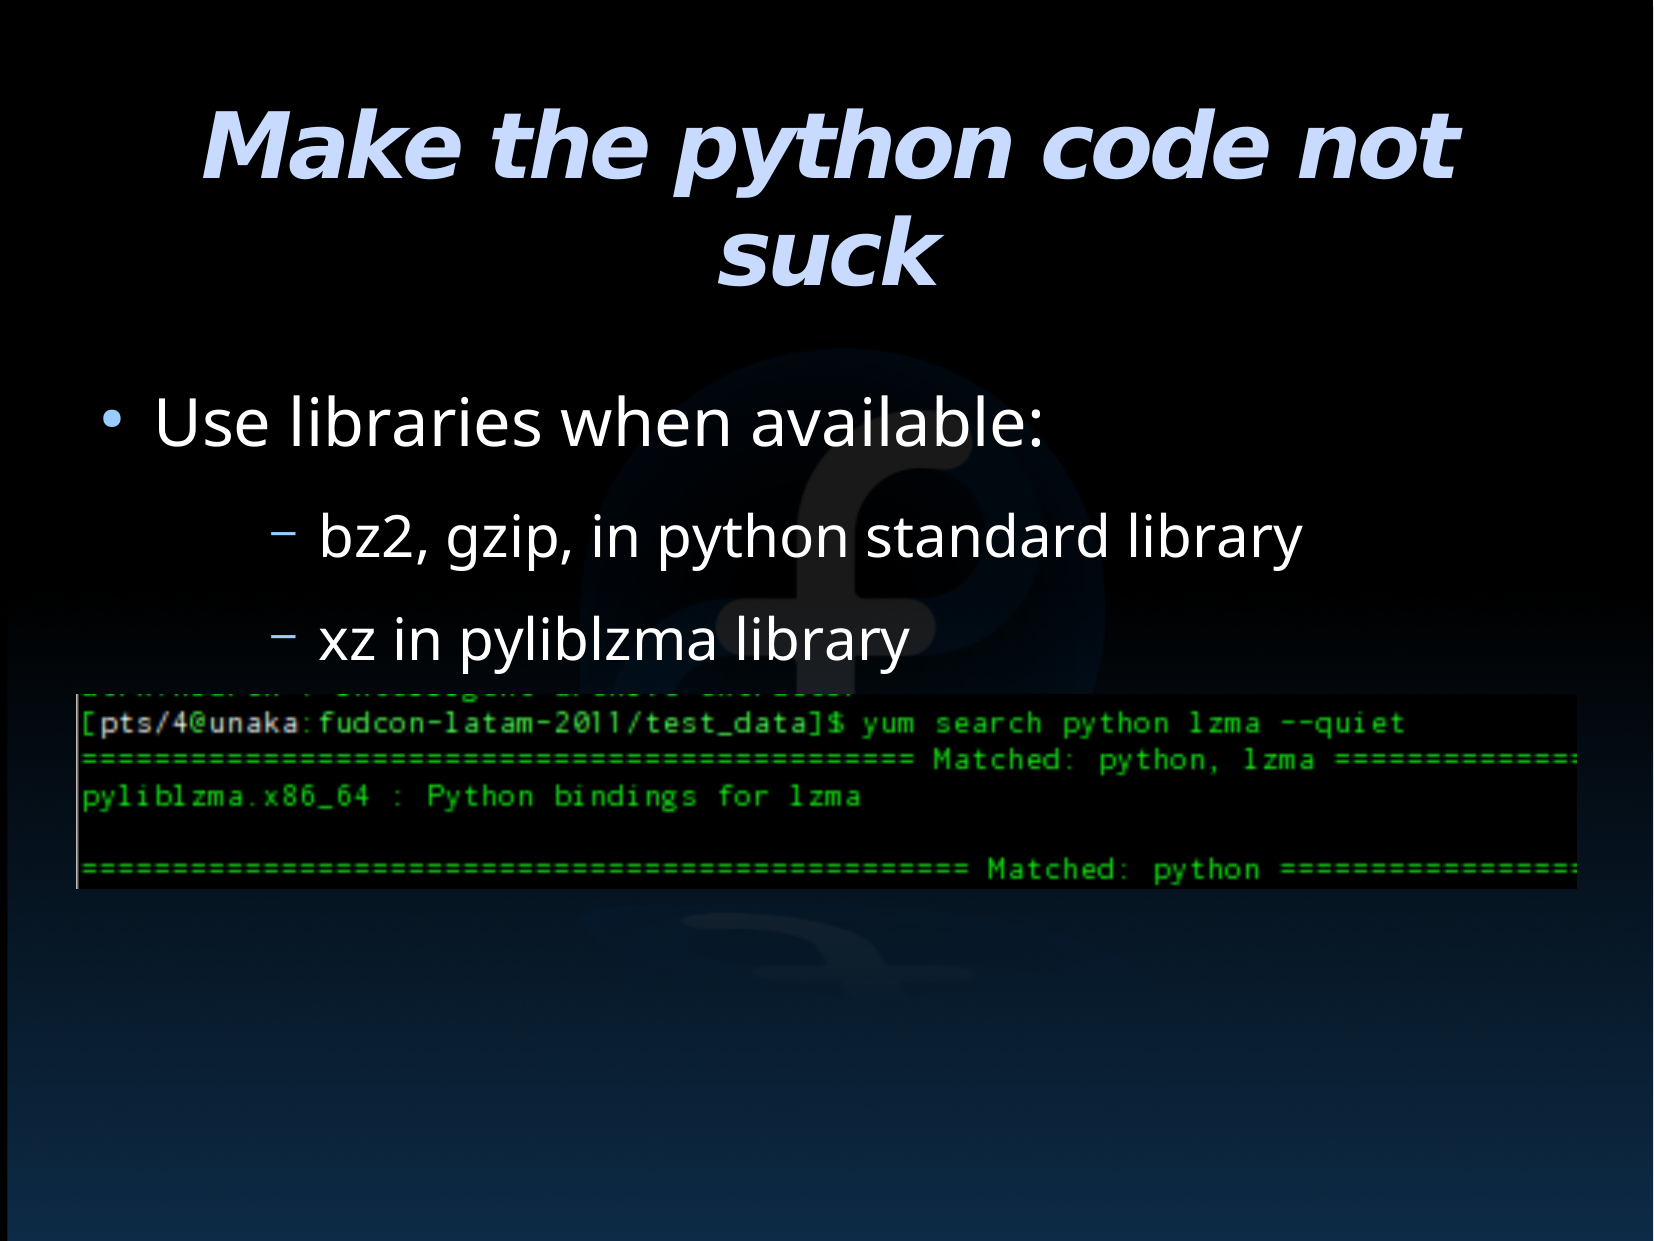

# Make the python code not suck
Use libraries when available:
bz2, gzip, in python standard library
xz in pyliblzma library